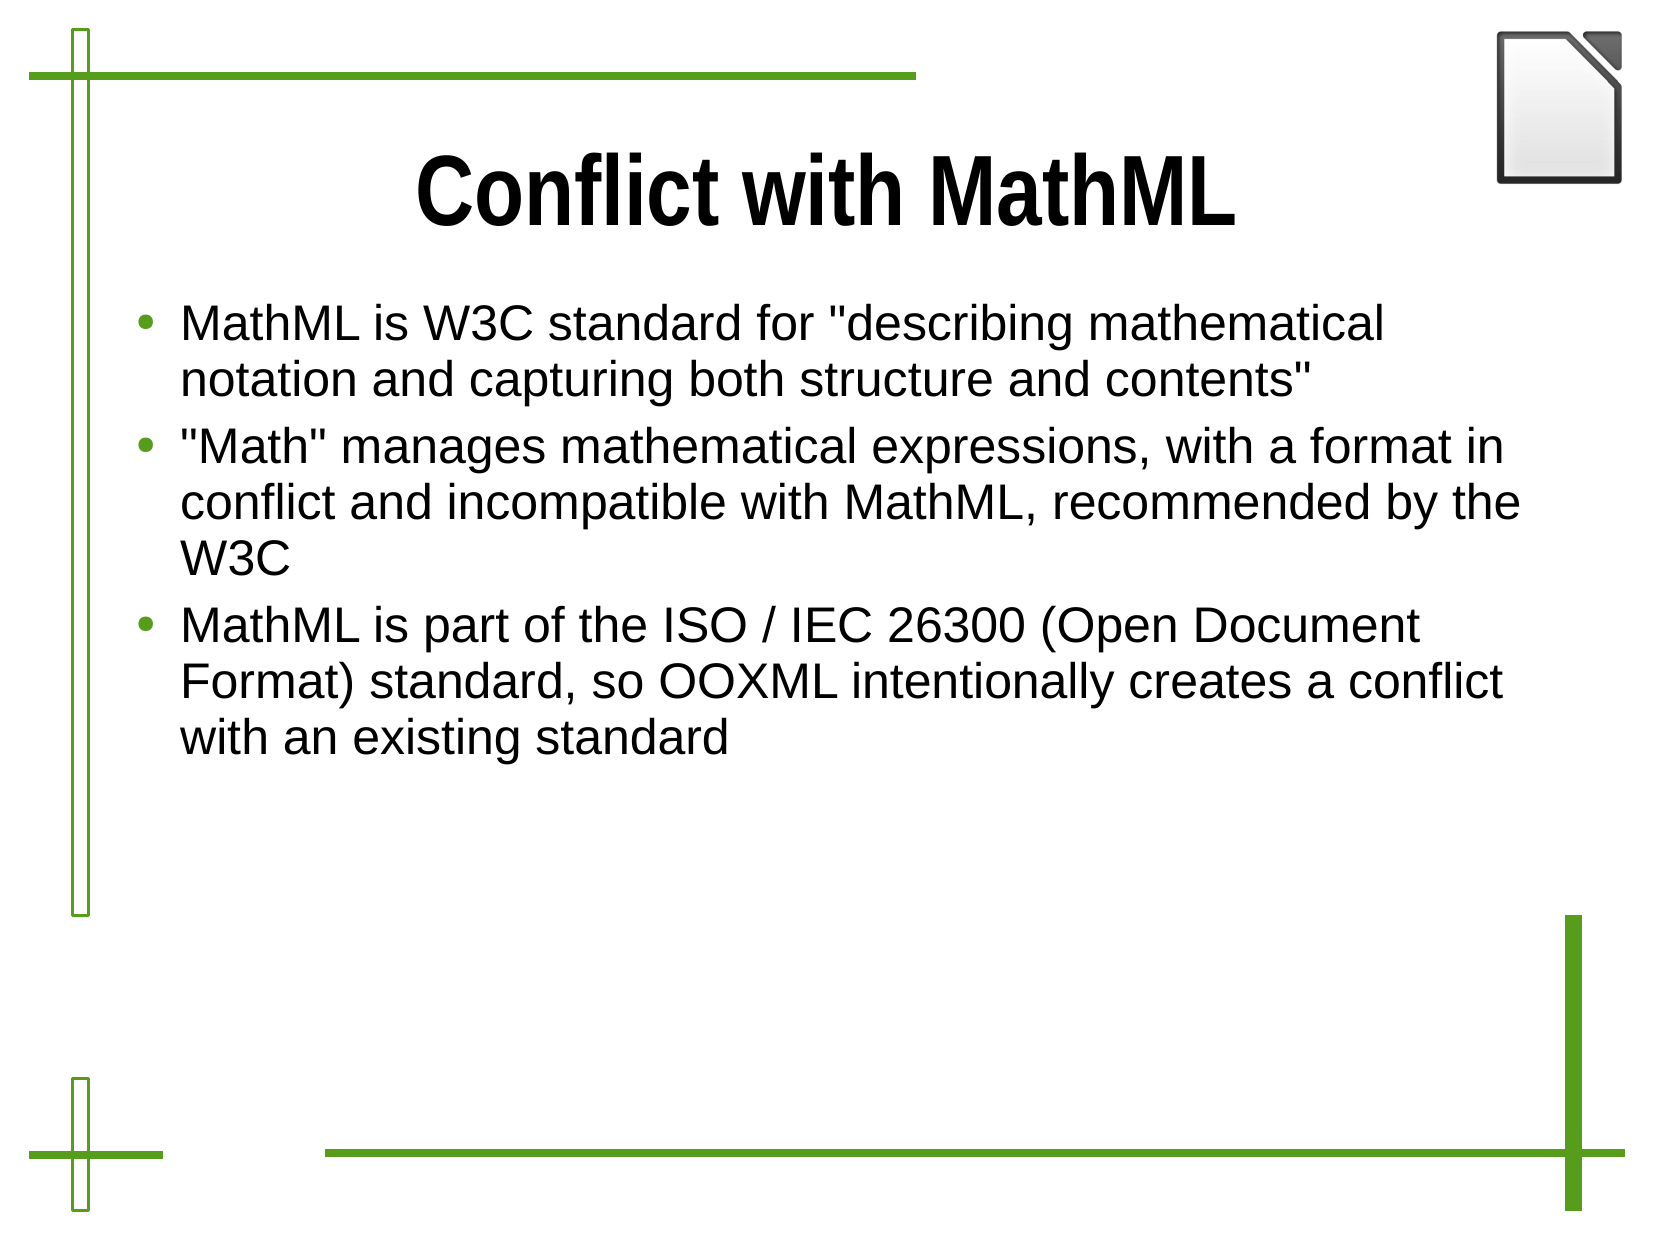

# Conflict with MathML
MathML is W3C standard for "describing mathematical notation and capturing both structure and contents"
"Math" manages mathematical expressions, with a format in conflict and incompatible with MathML, recommended by the W3C
MathML is part of the ISO / IEC 26300 (Open Document Format) standard, so OOXML intentionally creates a conflict with an existing standard